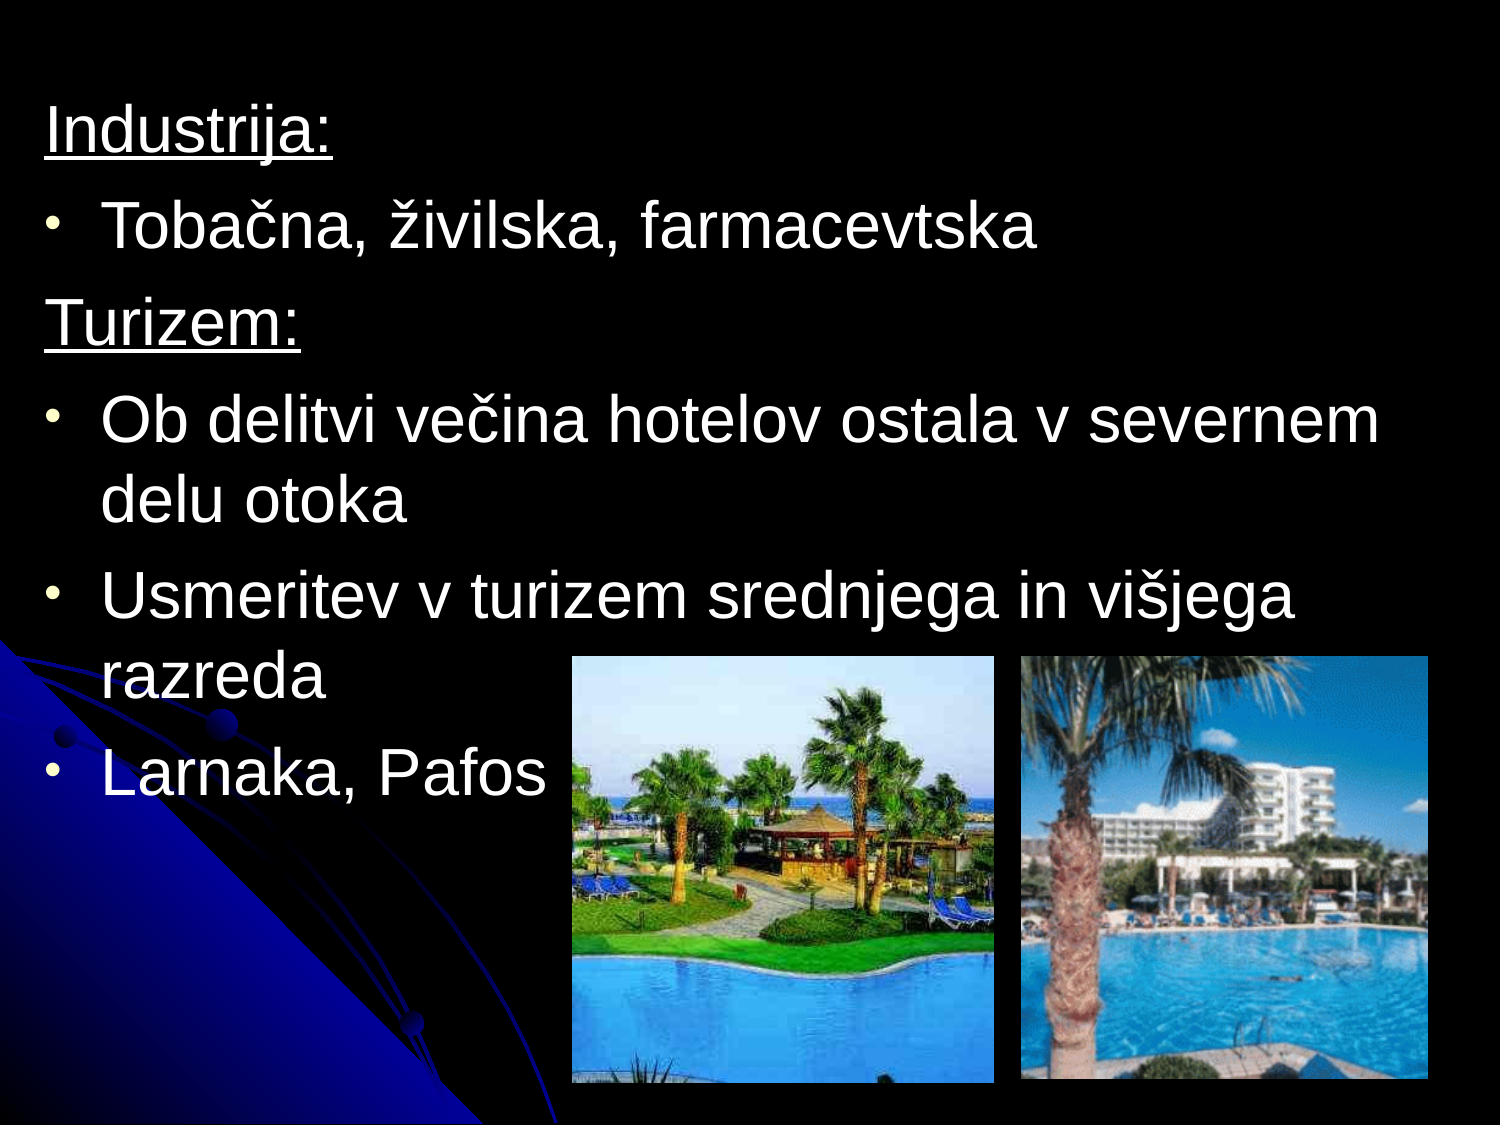

# Industrija:
Tobačna, živilska, farmacevtska
Turizem:
Ob delitvi večina hotelov ostala v severnem delu otoka
Usmeritev v turizem srednjega in višjega razreda
Larnaka, Pafos